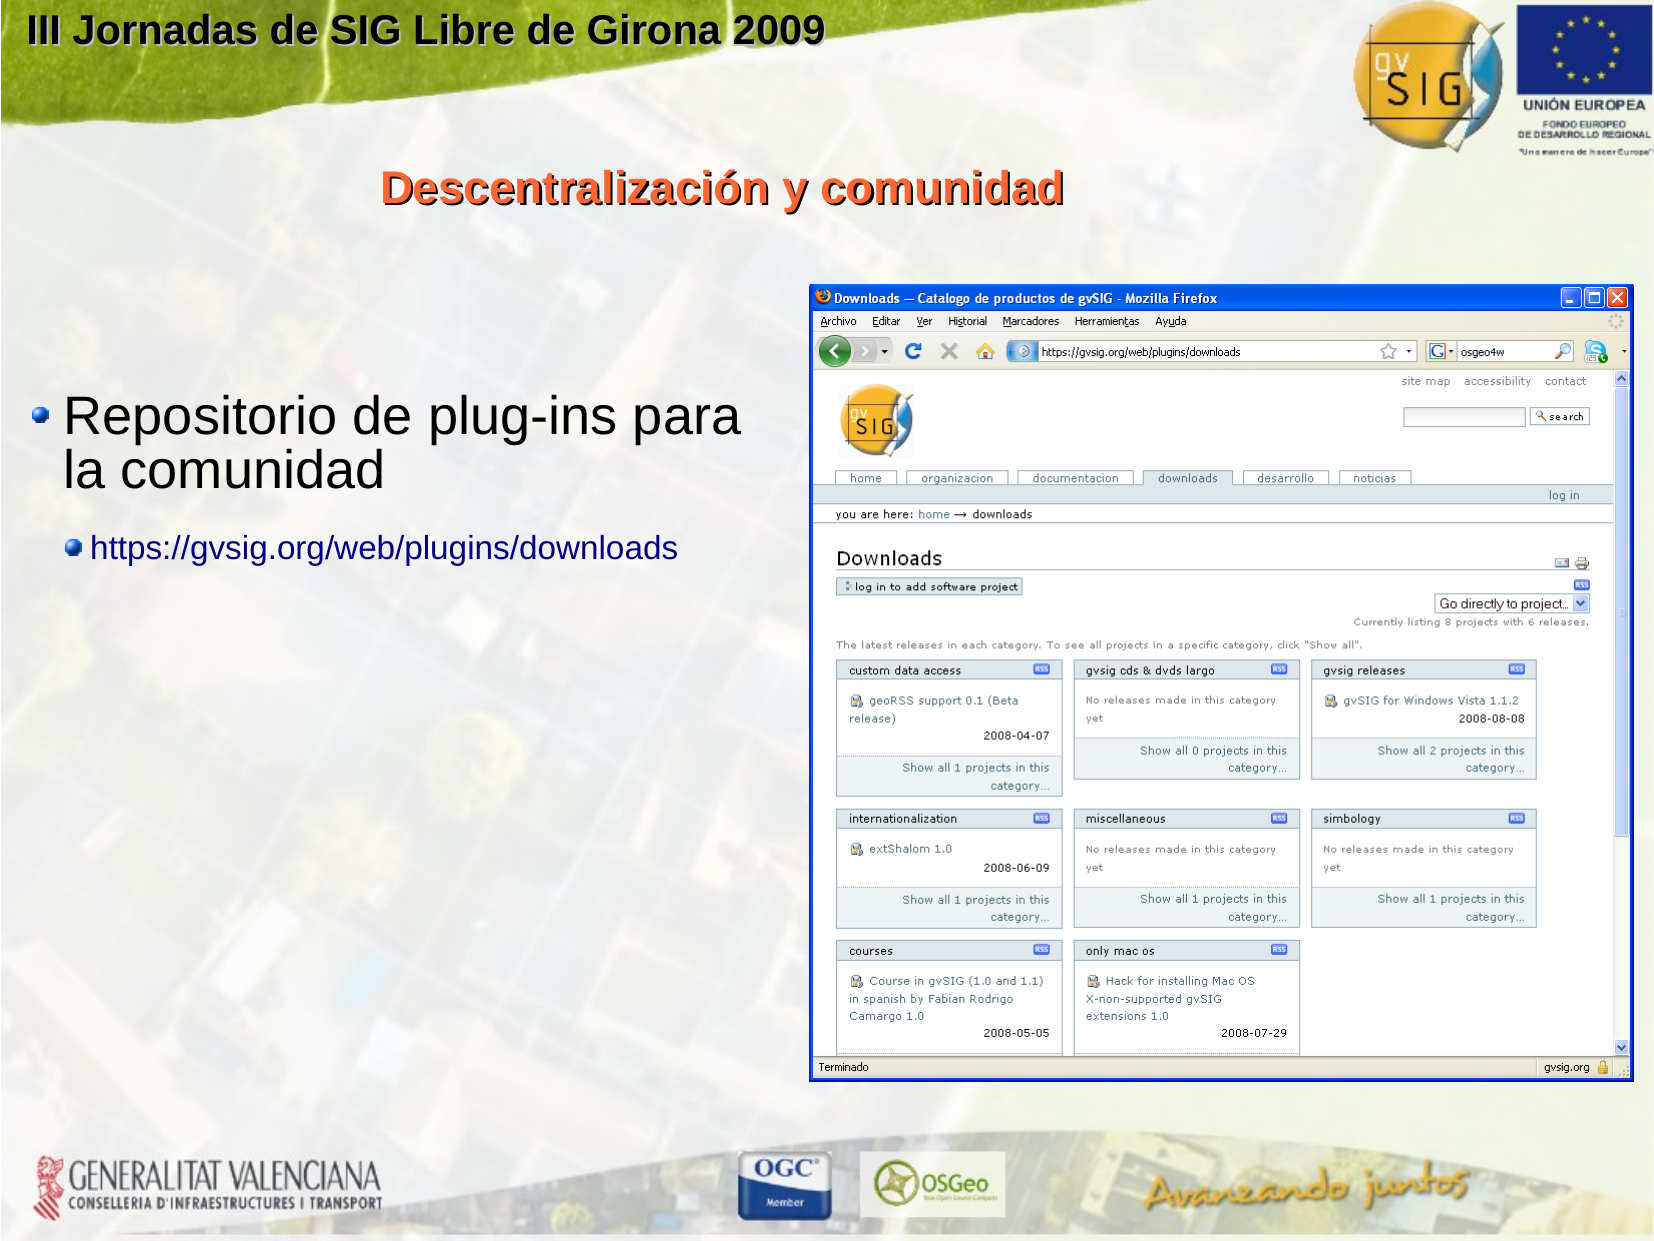

Descentralización y comunidad
# Repositorio de plug-ins para la comunidad
https://gvsig.org/web/plugins/downloads